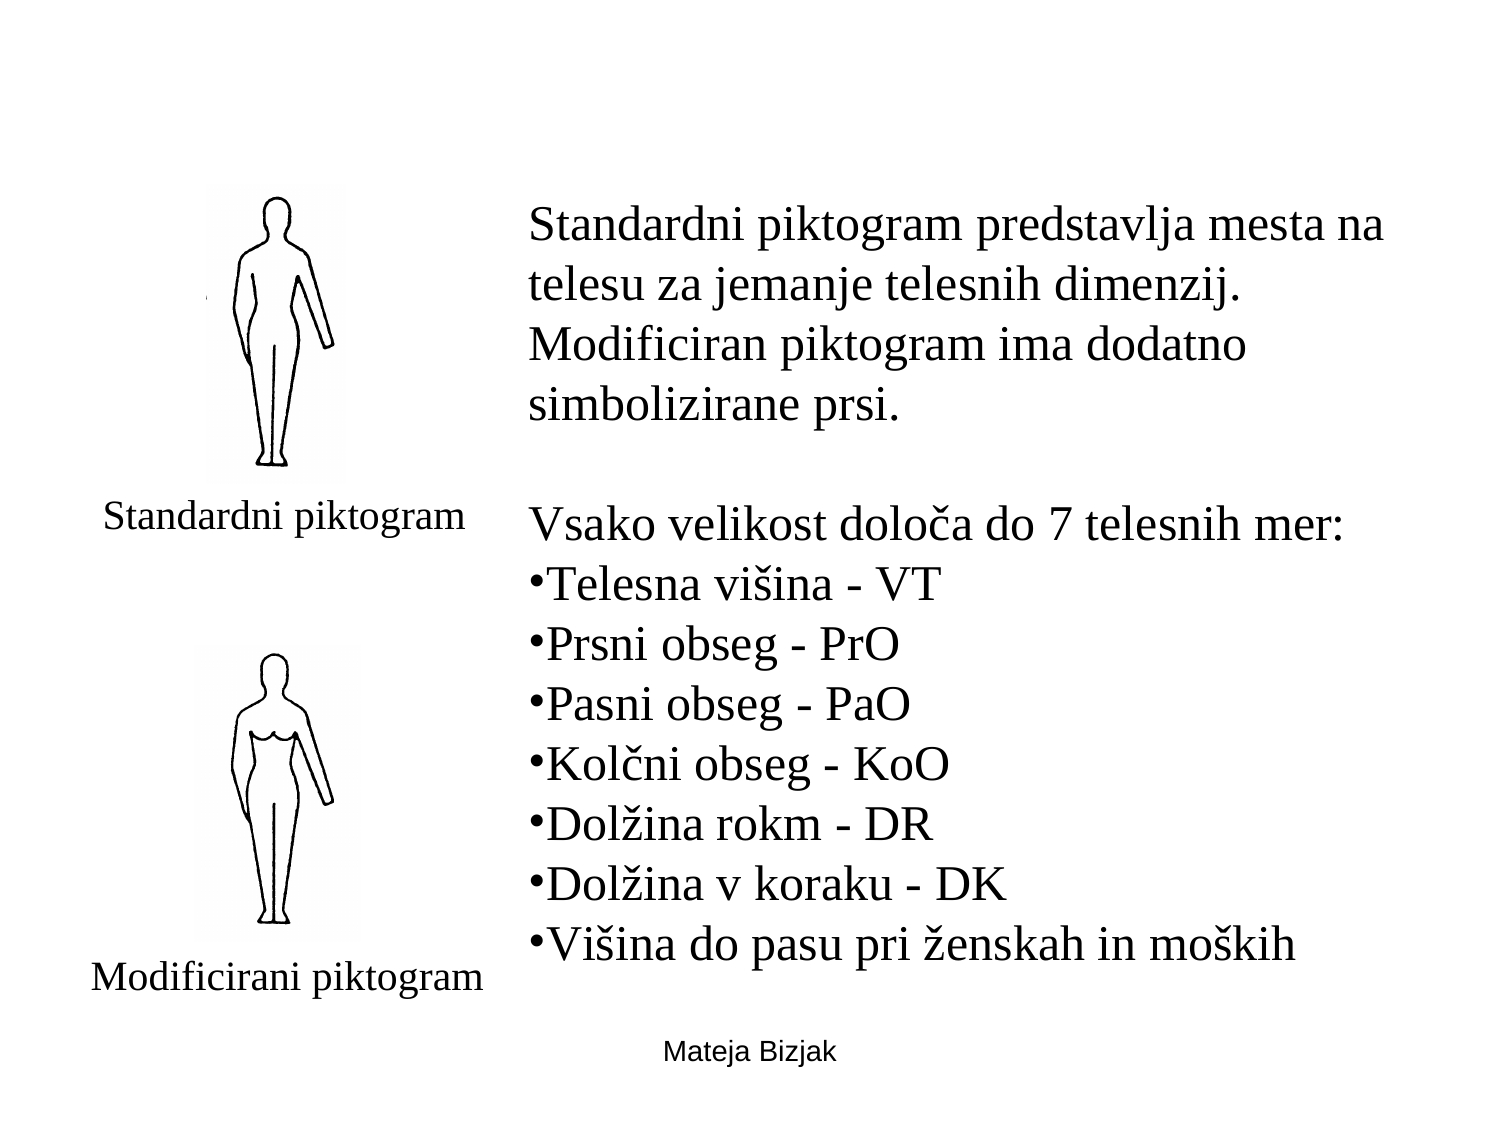

Standardni piktogram predstavlja mesta na telesu za jemanje telesnih dimenzij. Modificiran piktogram ima dodatno simbolizirane prsi.
Vsako velikost določa do 7 telesnih mer:
Telesna višina - VT
Prsni obseg - PrO
Pasni obseg - PaO
Kolčni obseg - KoO
Dolžina rokm - DR
Dolžina v koraku - DK
Višina do pasu pri ženskah in moških
#
Standardni piktogram
Modificirani piktogram
Mateja Bizjak